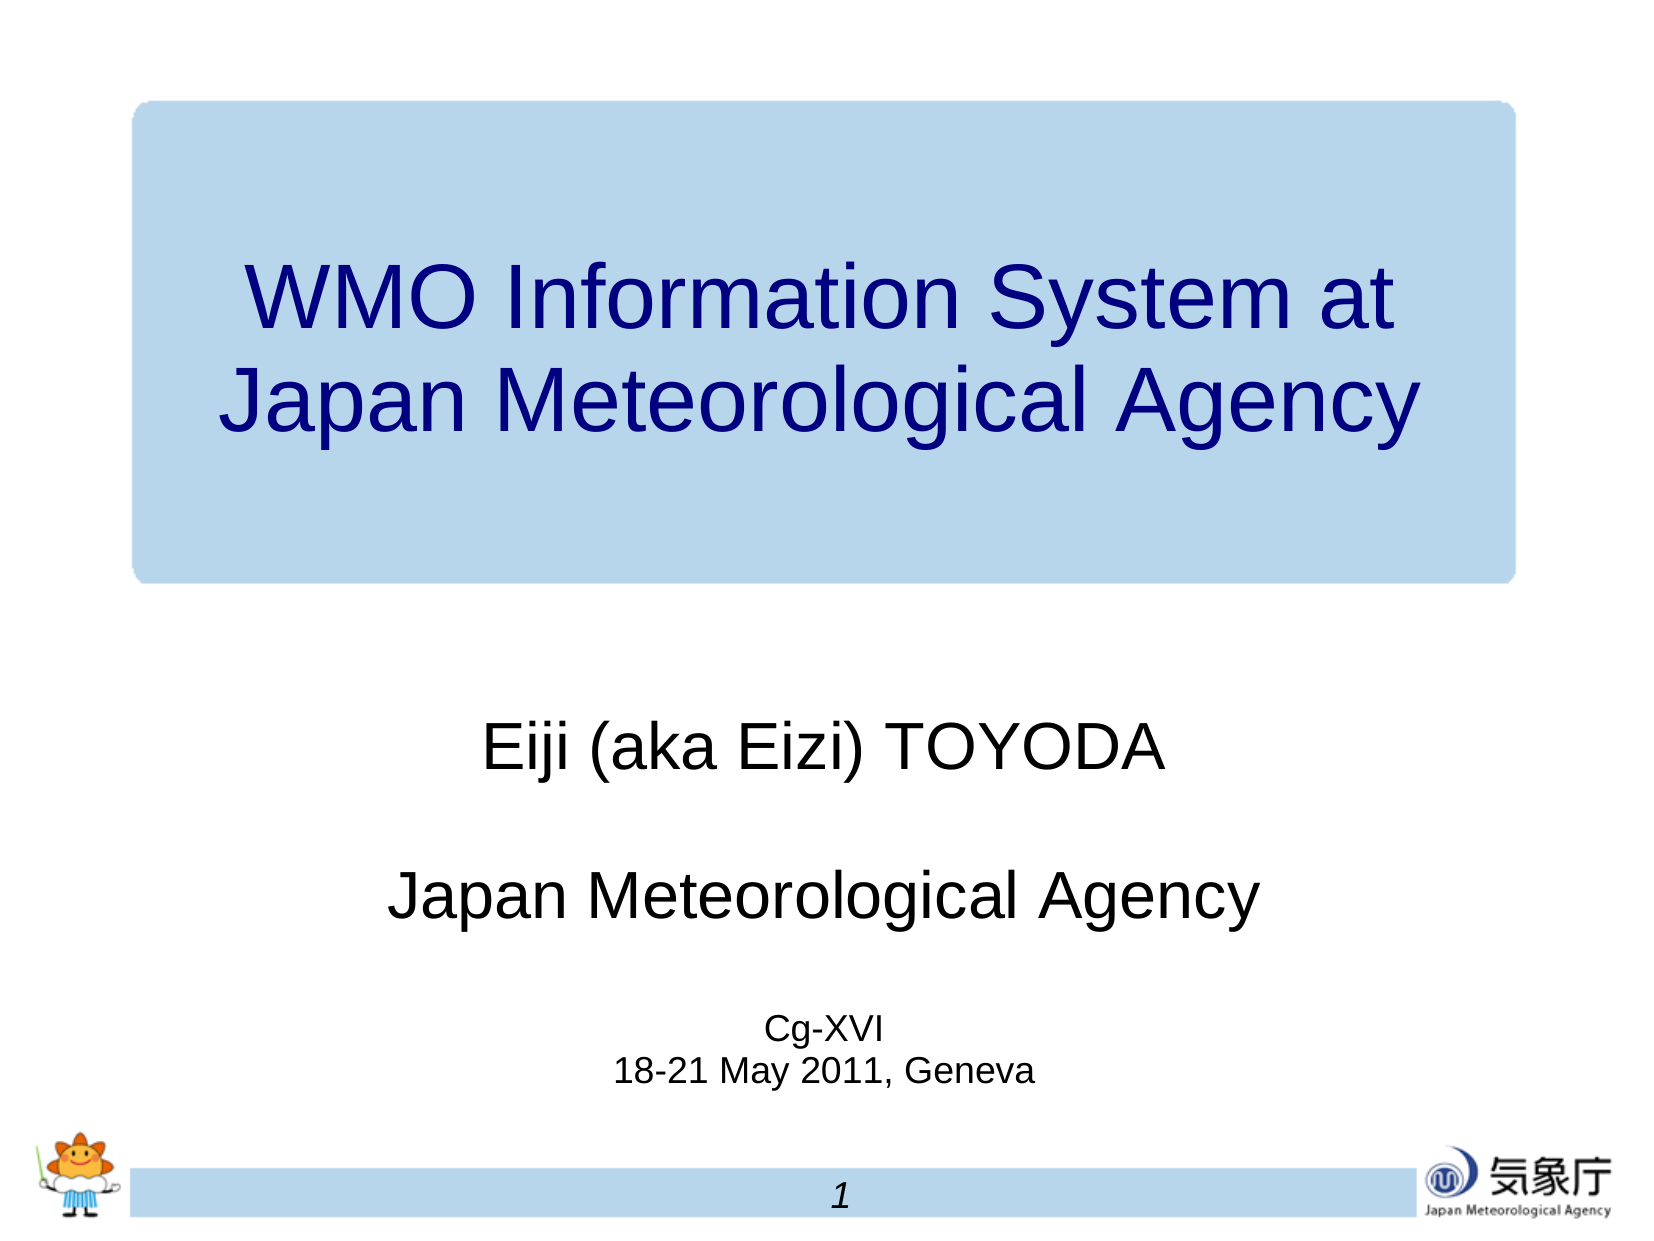

WMO Information System at
Japan Meteorological Agency
# Eiji (aka Eizi) TOYODA
Japan Meteorological Agency
Cg-XVI
18-21 May 2011, Geneva